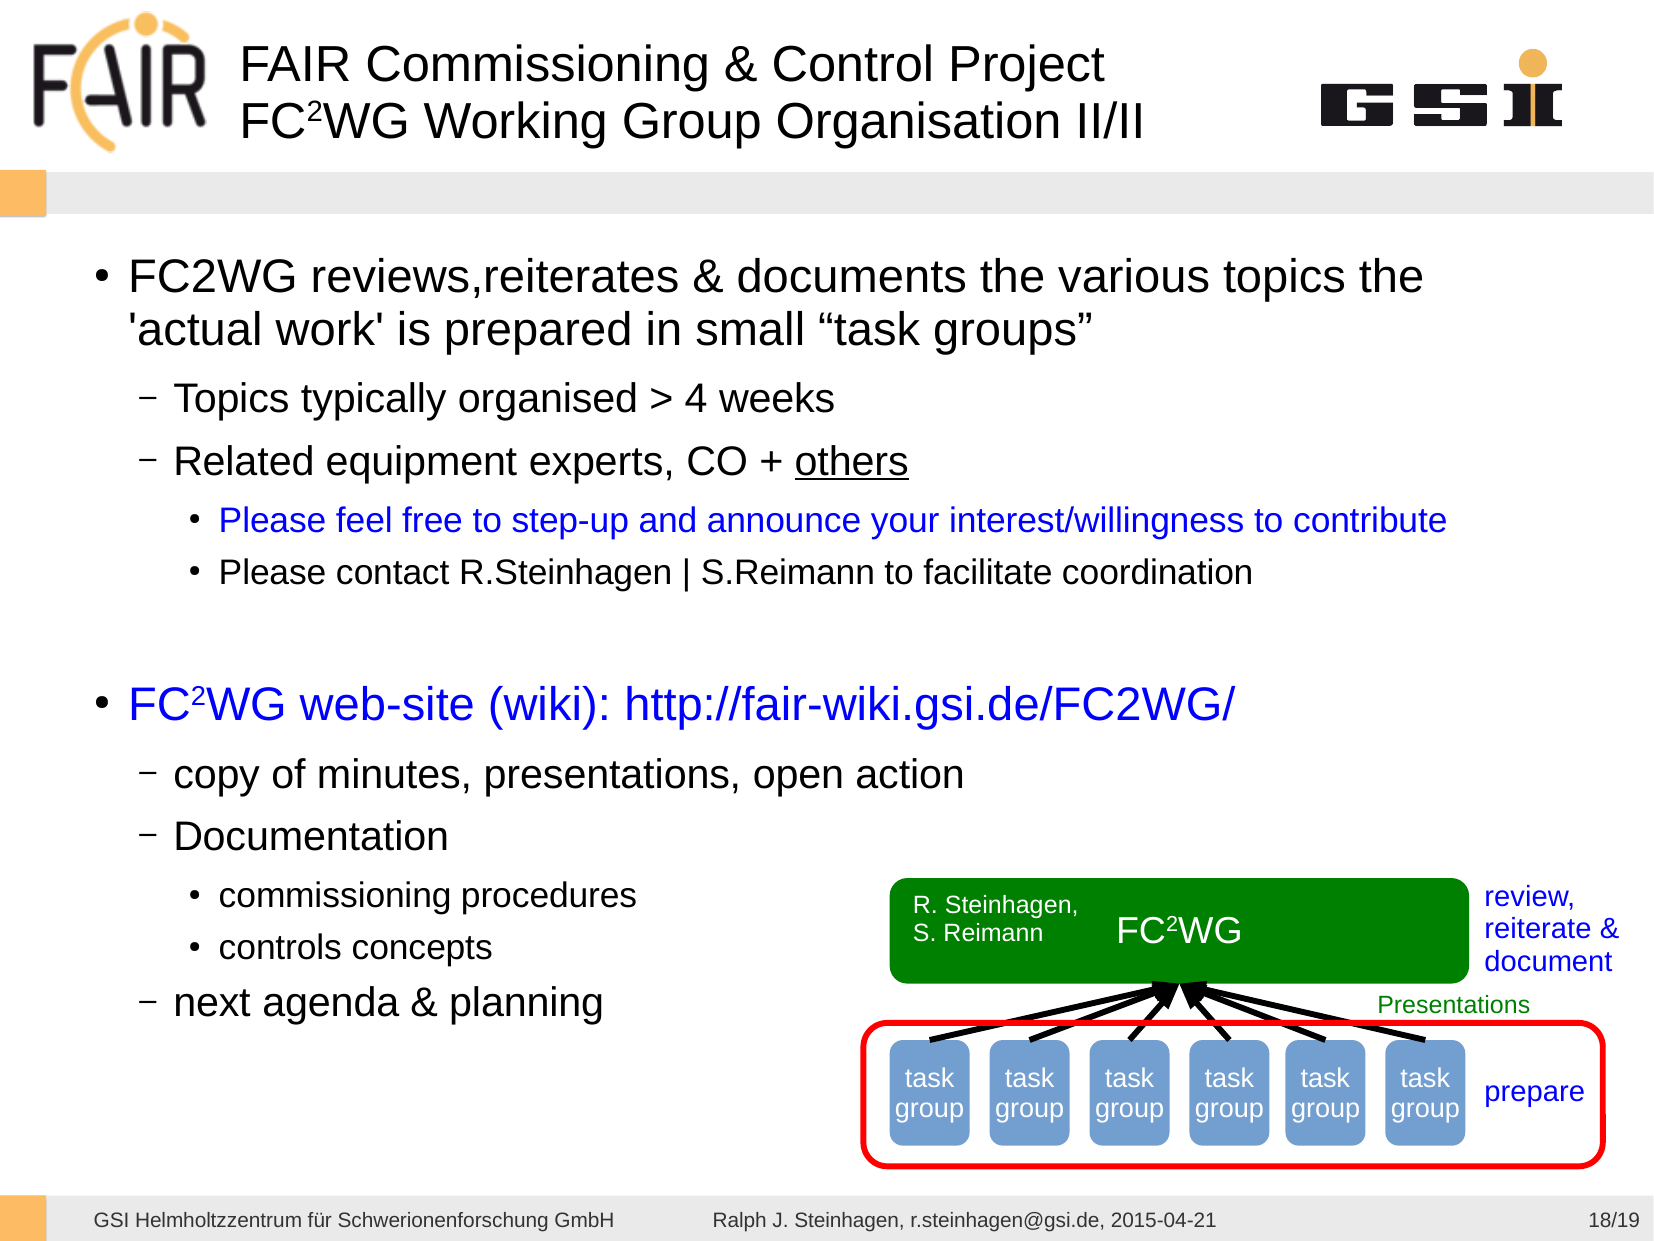

# FAIR Commissioning & Control Project FC2WG Working Group Organisation II/II
FC2WG reviews,reiterates & documents the various topics the 'actual work' is prepared in small “task groups”
Topics typically organised > 4 weeks
Related equipment experts, CO + others
Please feel free to step-up and announce your interest/willingness to contribute
Please contact R.Steinhagen | S.Reimann to facilitate coordination
FC2WG web-site (wiki): http://fair-wiki.gsi.de/FC2WG/
copy of minutes, presentations, open action
Documentation
commissioning procedures
controls concepts
next agenda & planning
review,
reiterate &
document
FC2WG
task
group
task
group
task
group
task
group
task
group
task
group
R. Steinhagen,
S. Reimann
Presentations
prepare